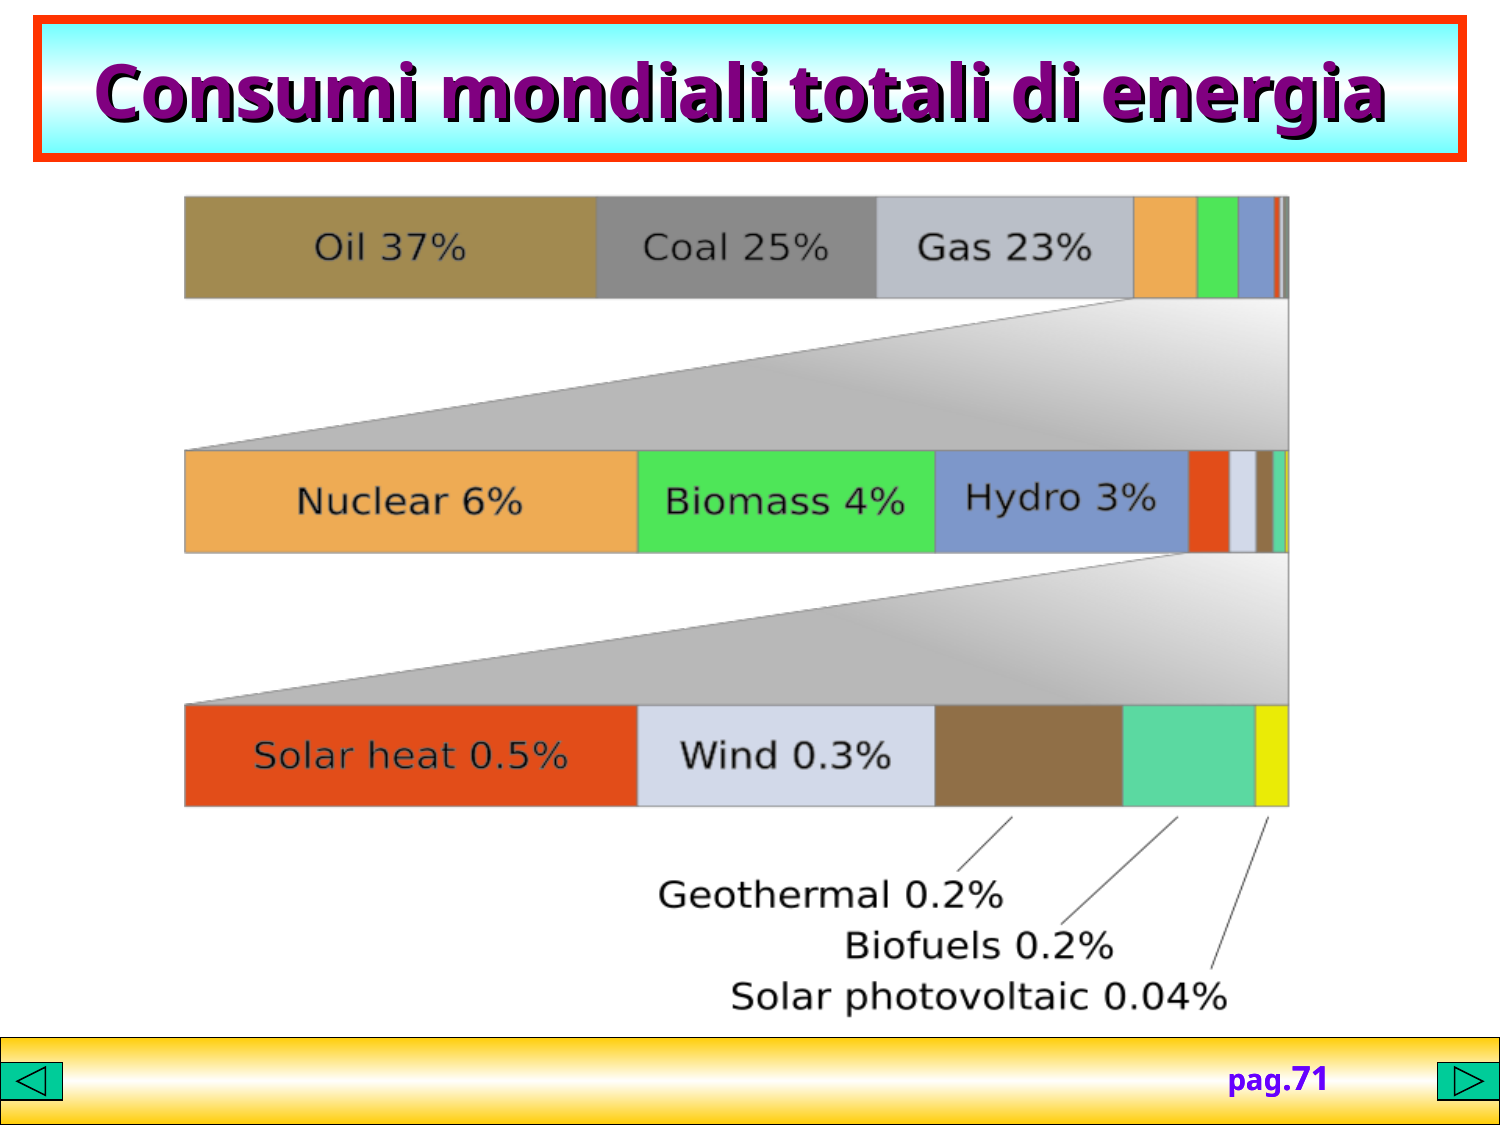

# Consumi mondiali totali di energia
pag.
71